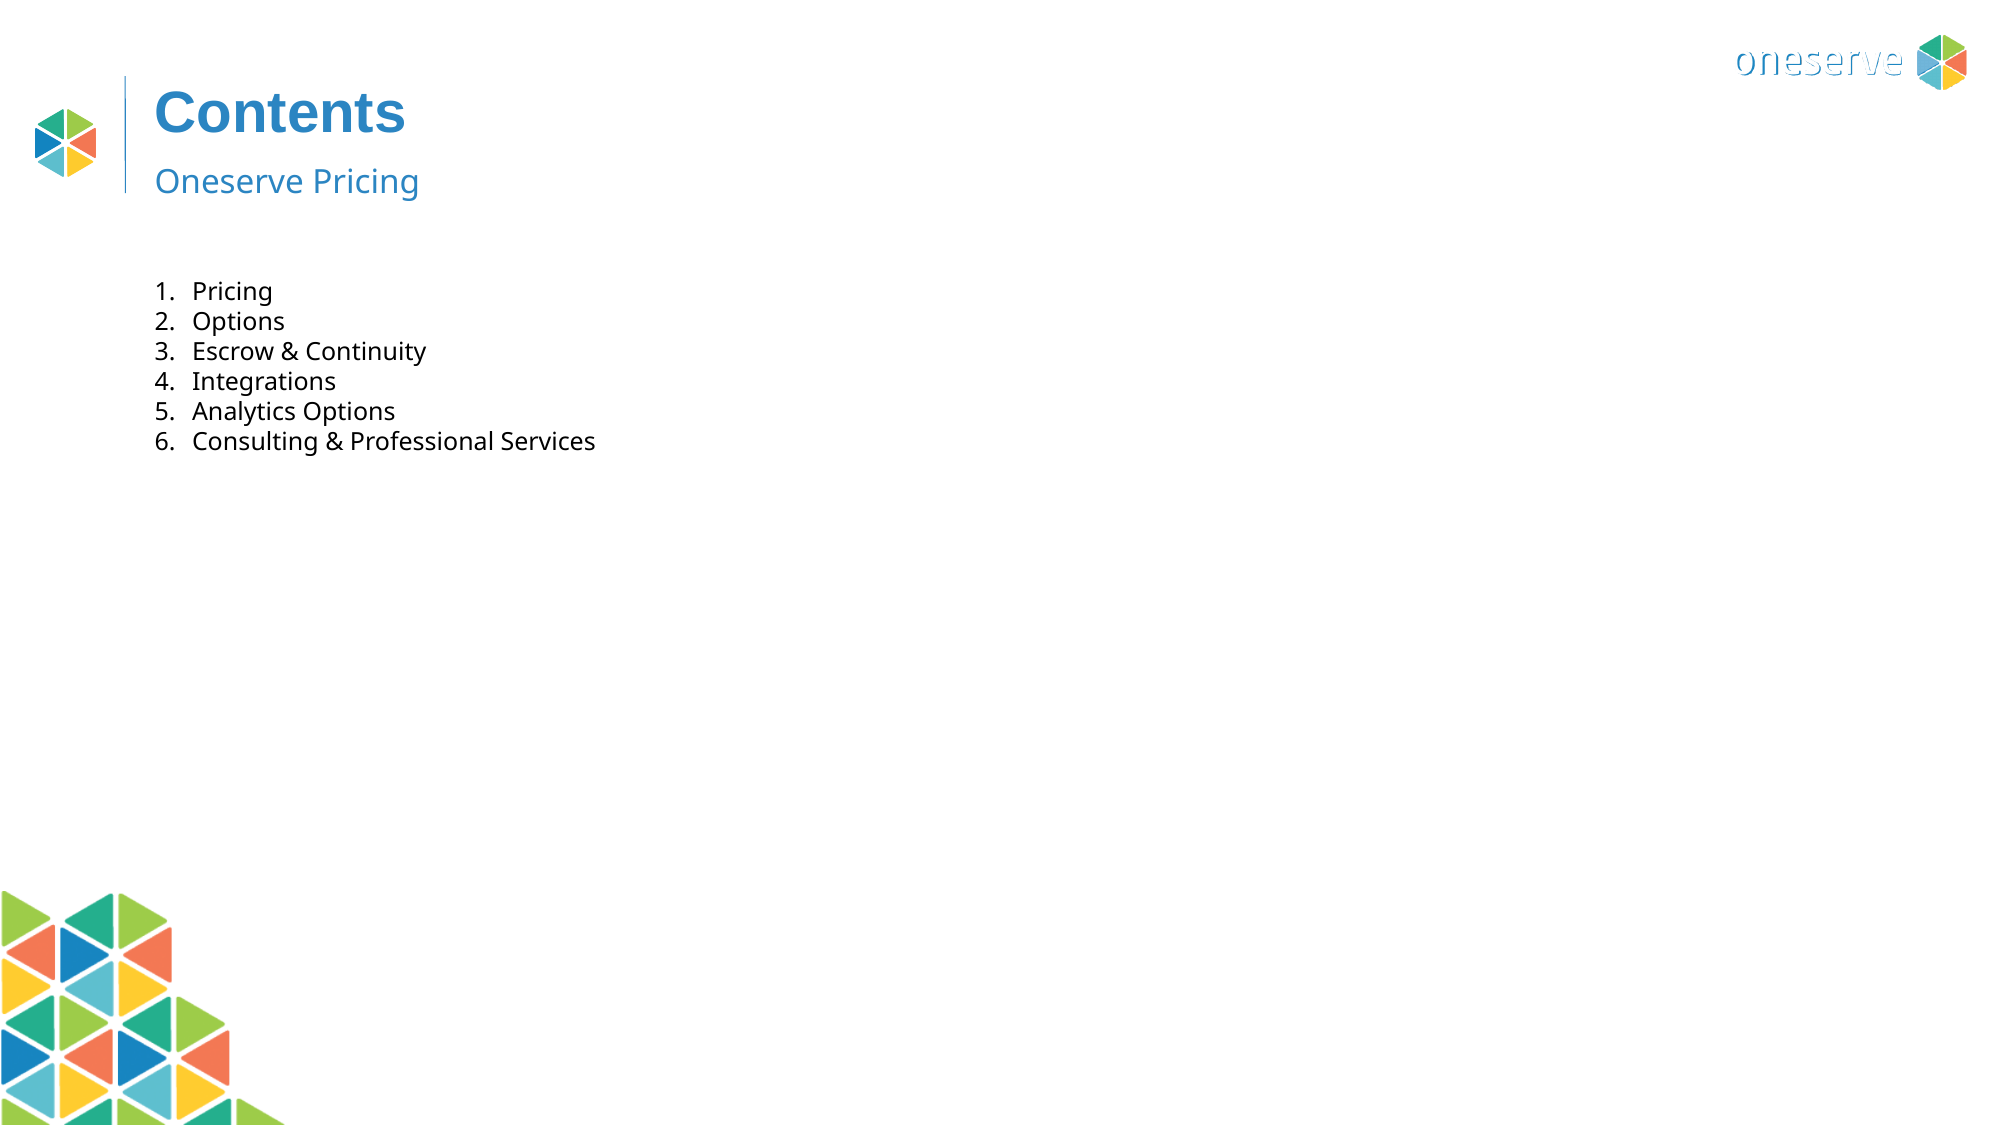

Contents
Oneserve Pricing
Pricing
Options
Escrow & Continuity
Integrations
Analytics Options
Consulting & Professional Services